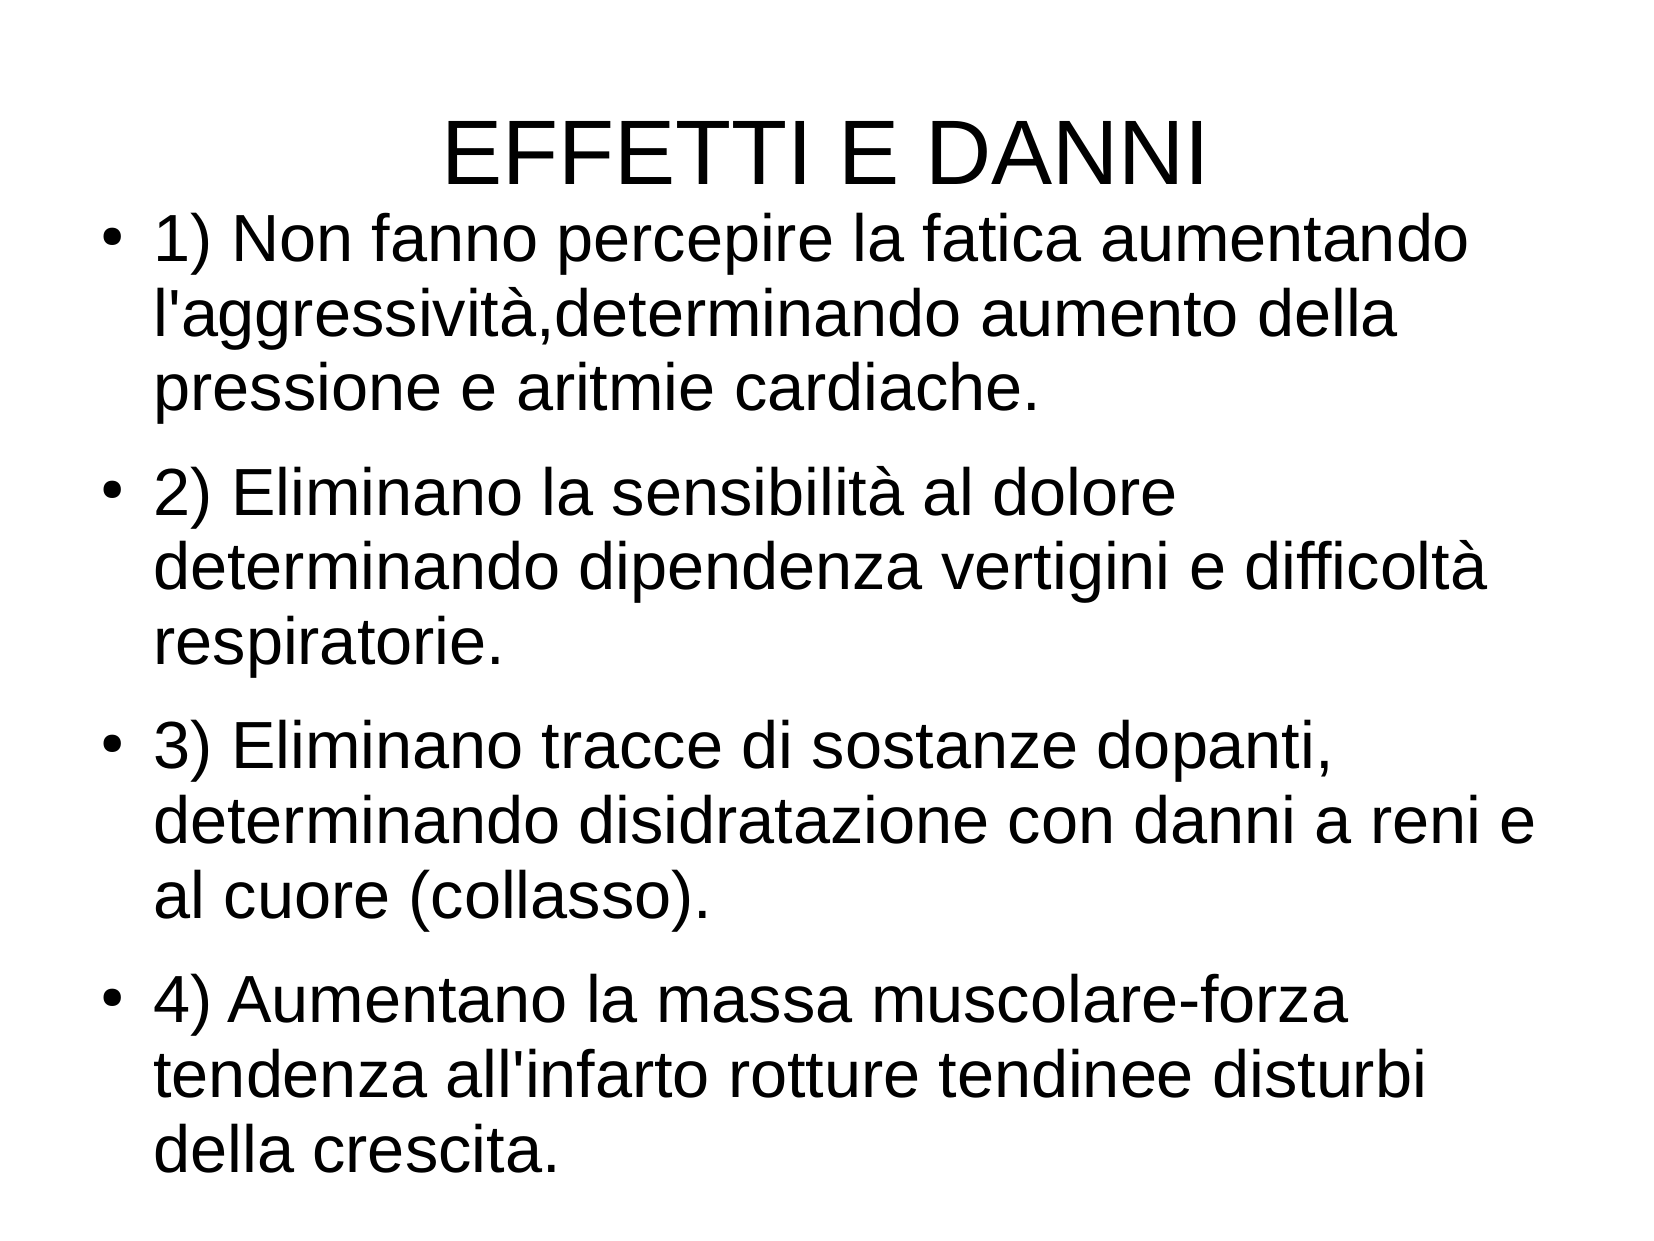

# EFFETTI E DANNI
1) Non fanno percepire la fatica aumentando l'aggressività,determinando aumento della pressione e aritmie cardiache.
2) Eliminano la sensibilità al dolore determinando dipendenza vertigini e difficoltà respiratorie.
3) Eliminano tracce di sostanze dopanti, determinando disidratazione con danni a reni e al cuore (collasso).
4) Aumentano la massa muscolare-forza tendenza all'infarto rotture tendinee disturbi della crescita.